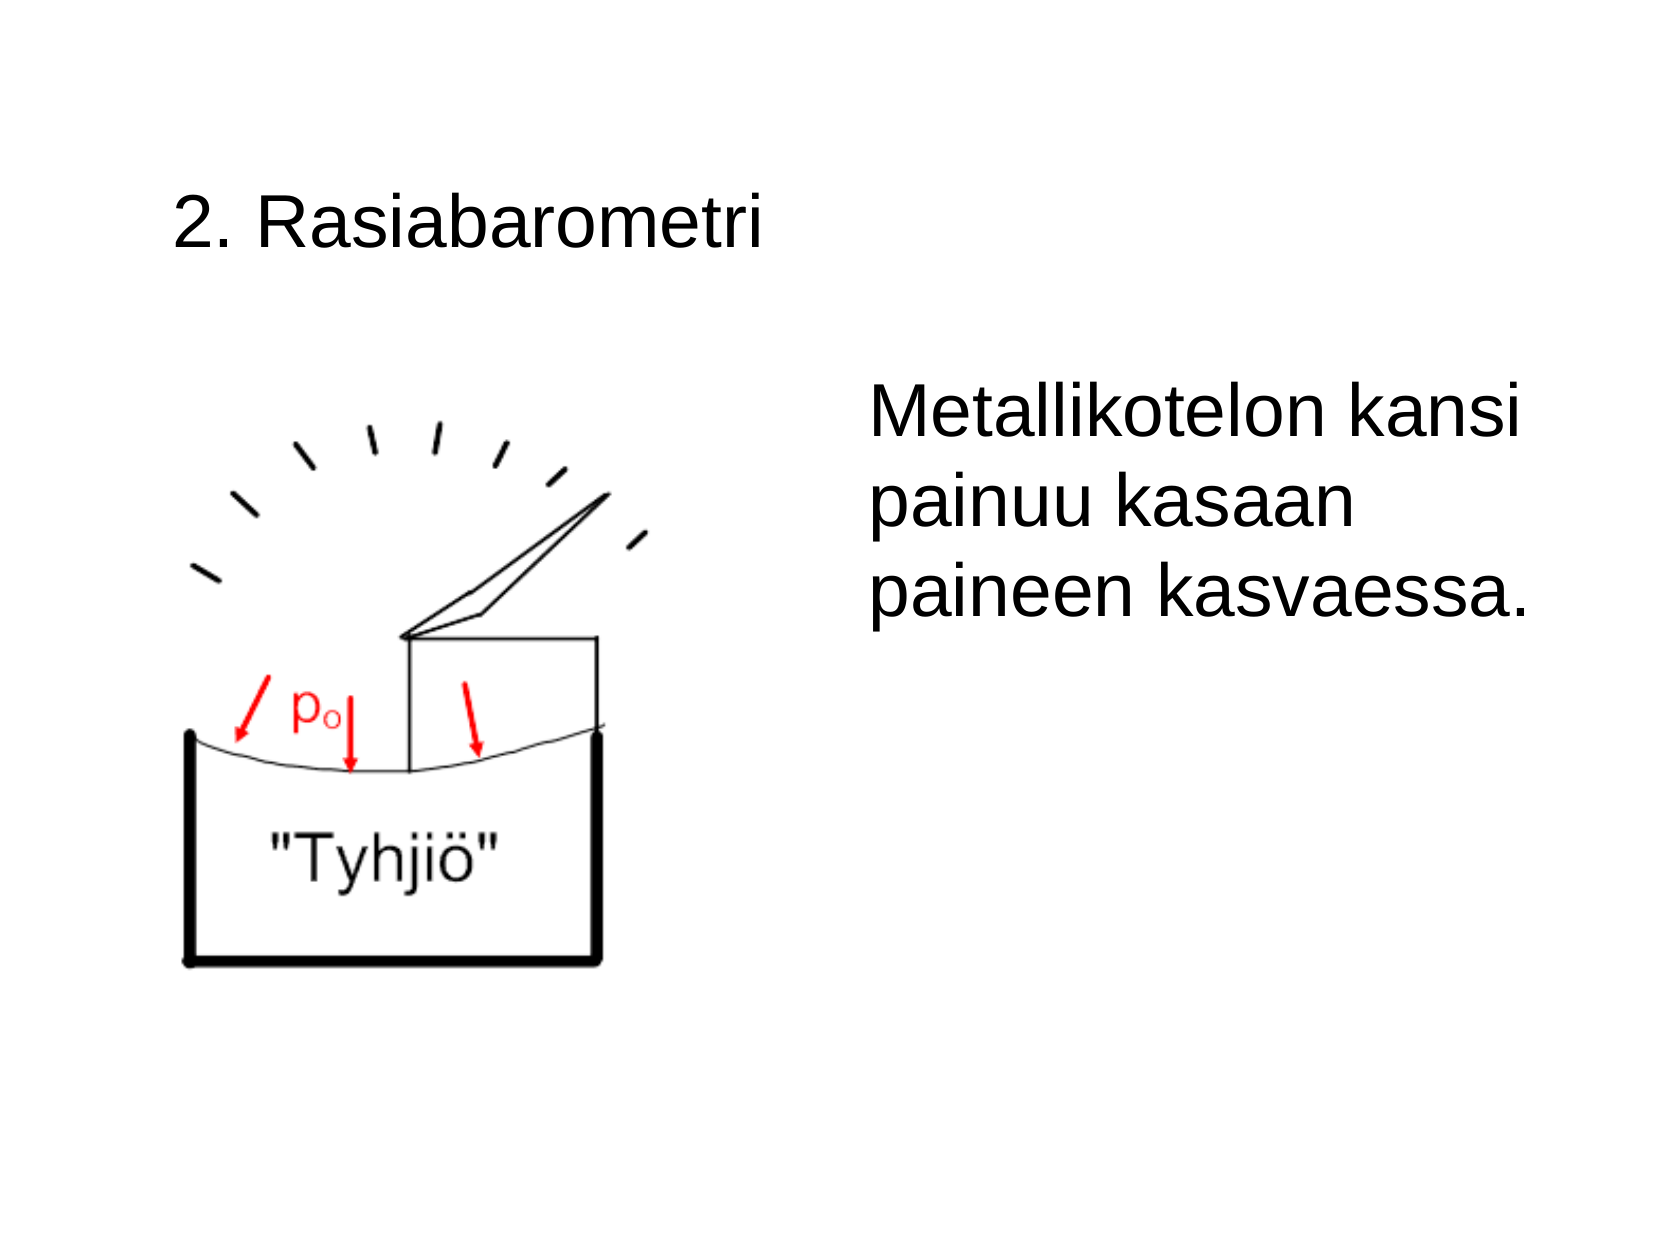

2. Rasiabarometri
Metallikotelon kansi
painuu kasaan
paineen kasvaessa.